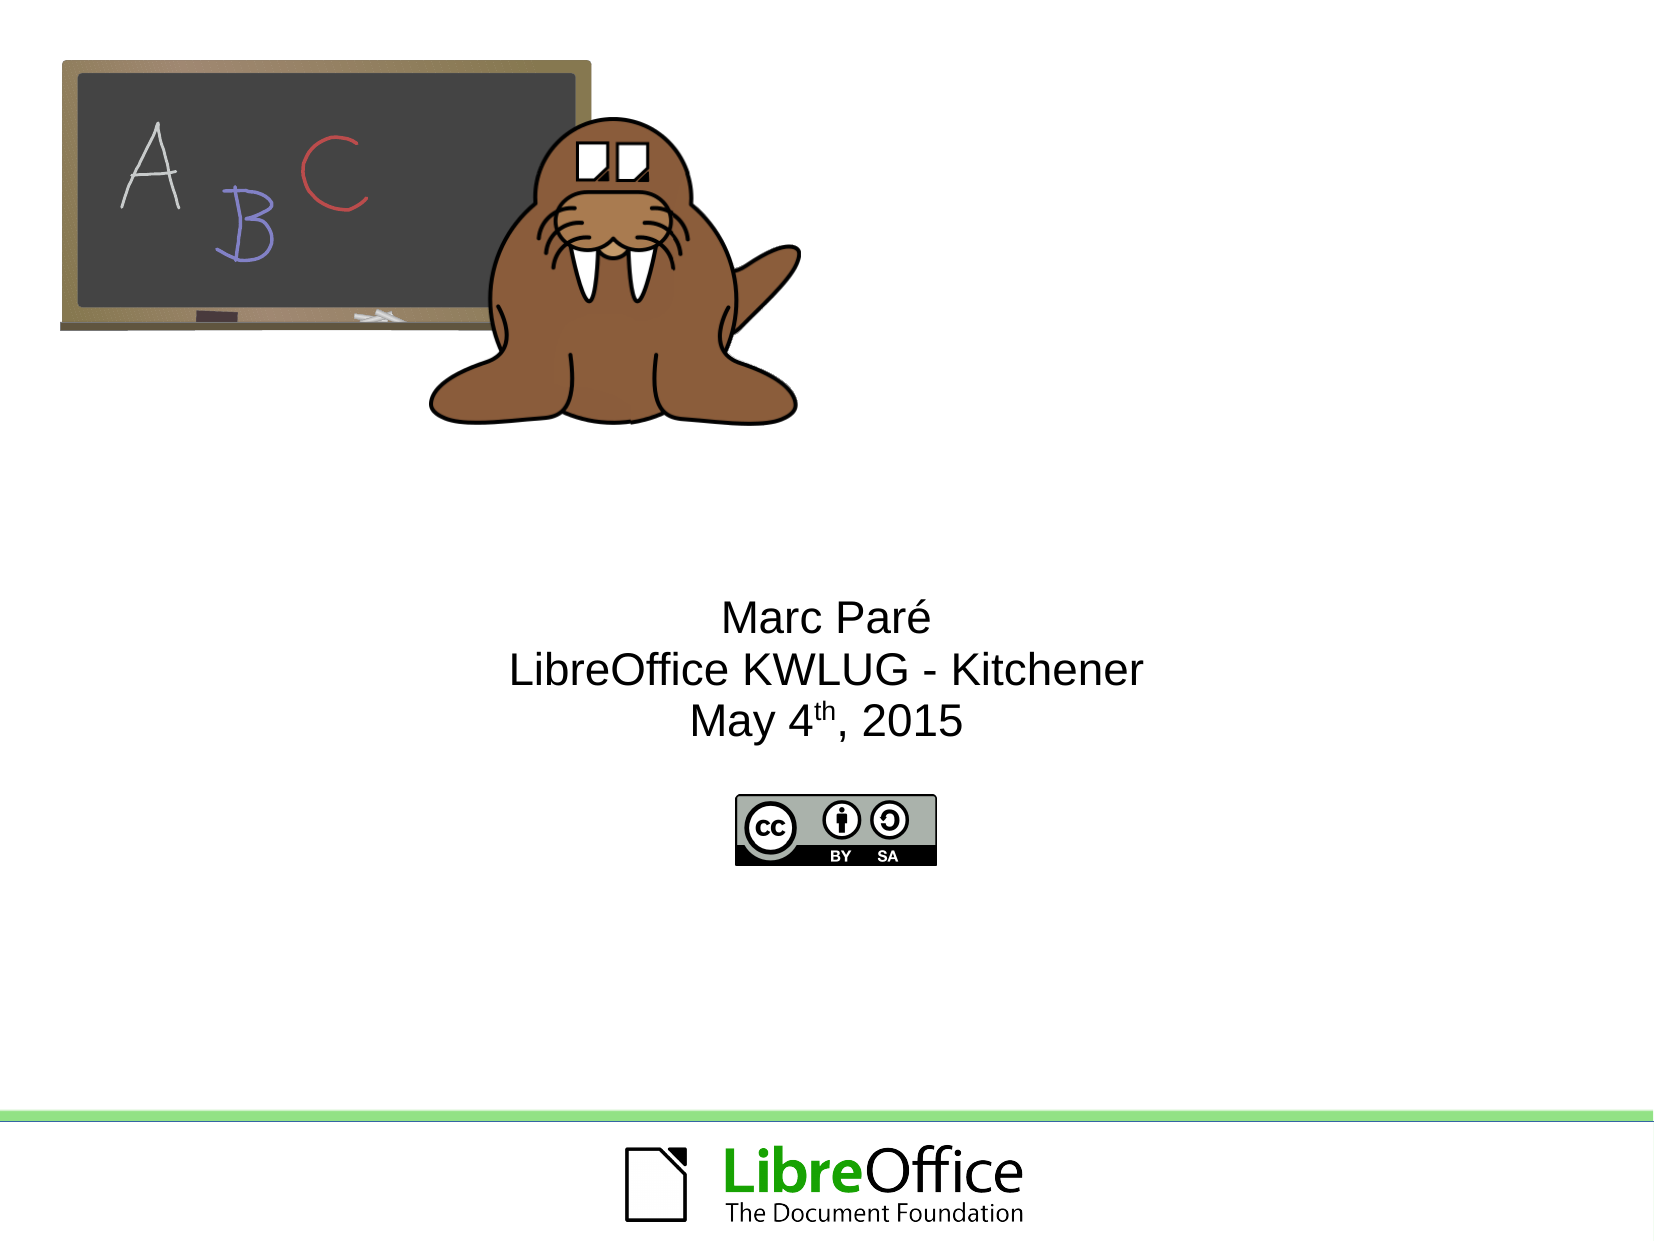

# LibreOffice Community ~ an Overview ~
Marc Paré
LibreOffice KWLUG - Kitchener
May 4th, 2015